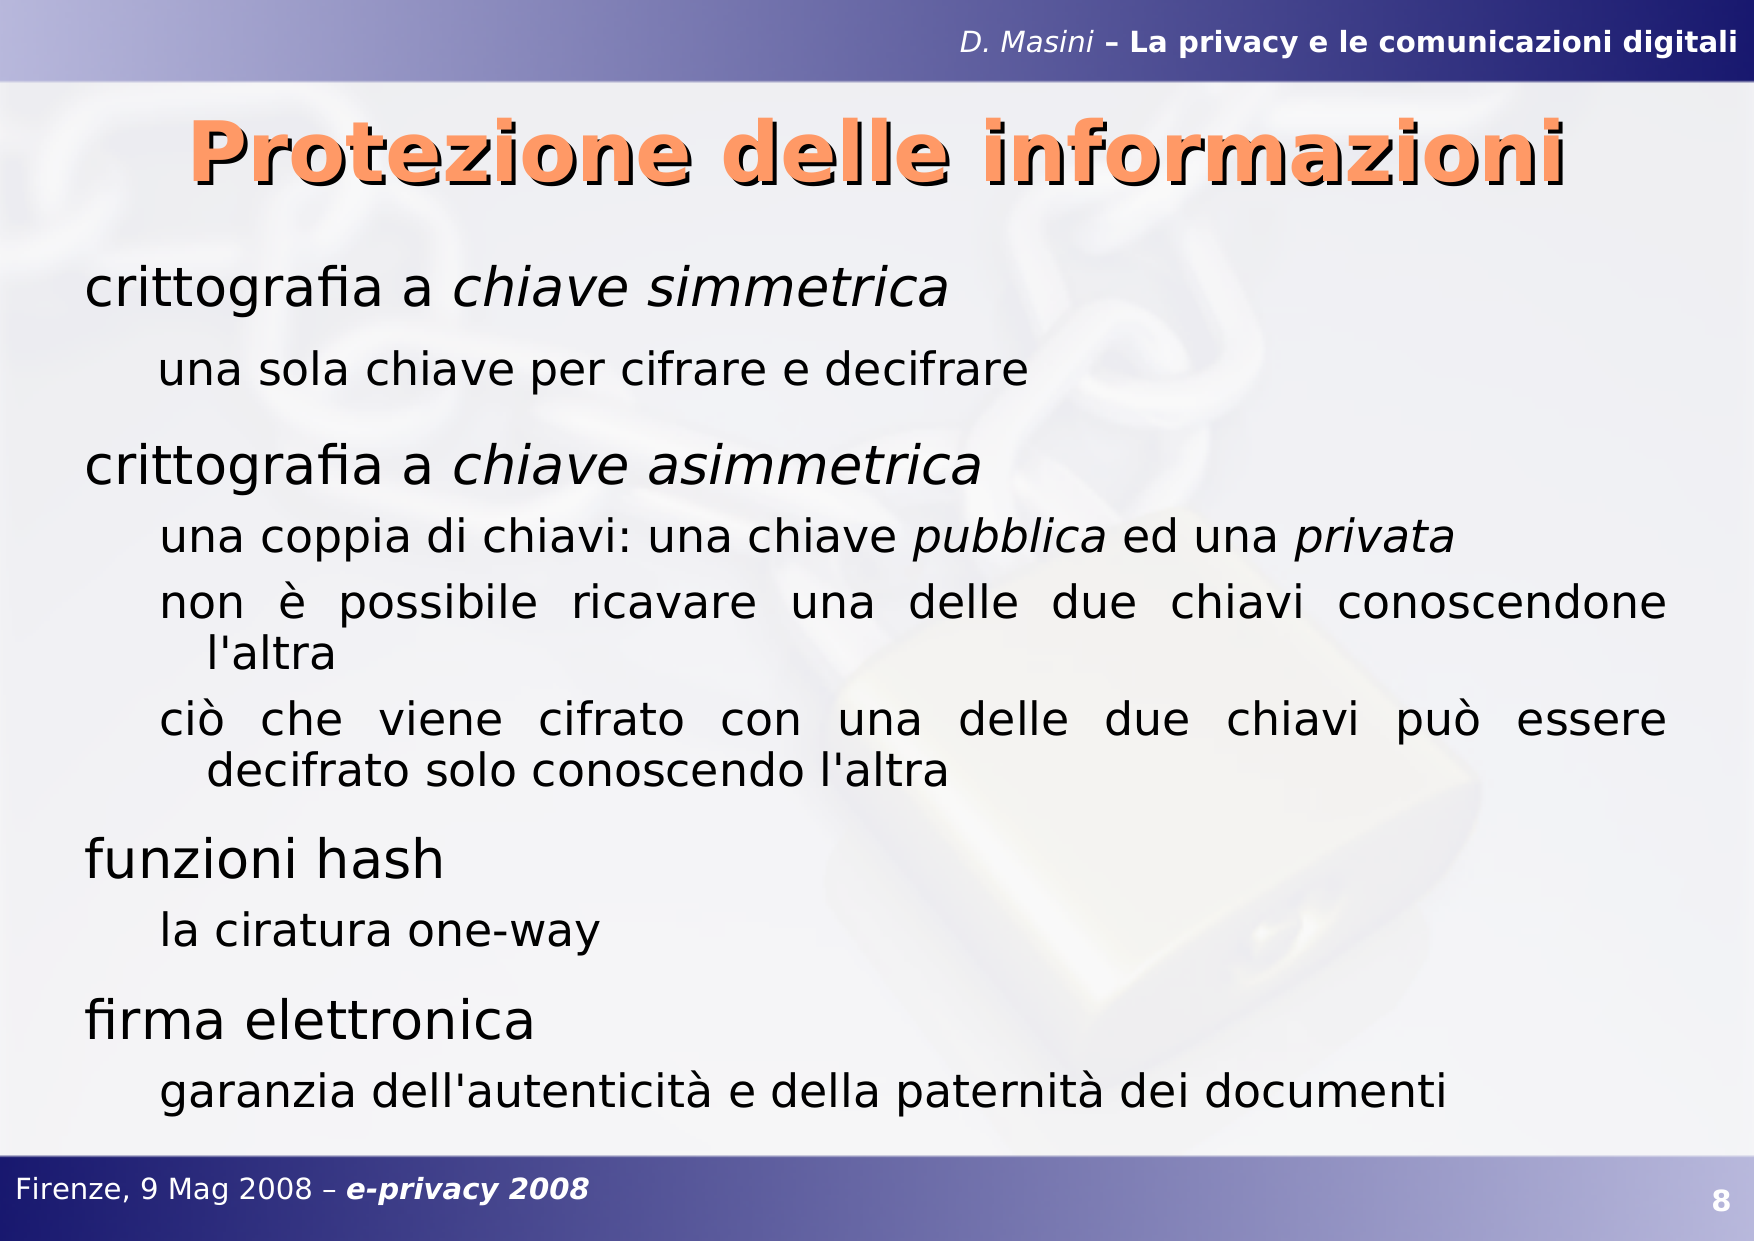

# Protezione delle informazioni
crittografia a chiave simmetrica
una sola chiave per cifrare e decifrare
crittografia a chiave asimmetrica
una coppia di chiavi: una chiave pubblica ed una privata
non è possibile ricavare una delle due chiavi conoscendone l'altra
ciò che viene cifrato con una delle due chiavi può essere decifrato solo conoscendo l'altra
funzioni hash
la ciratura one-way
firma elettronica
garanzia dell'autenticità e della paternità dei documenti